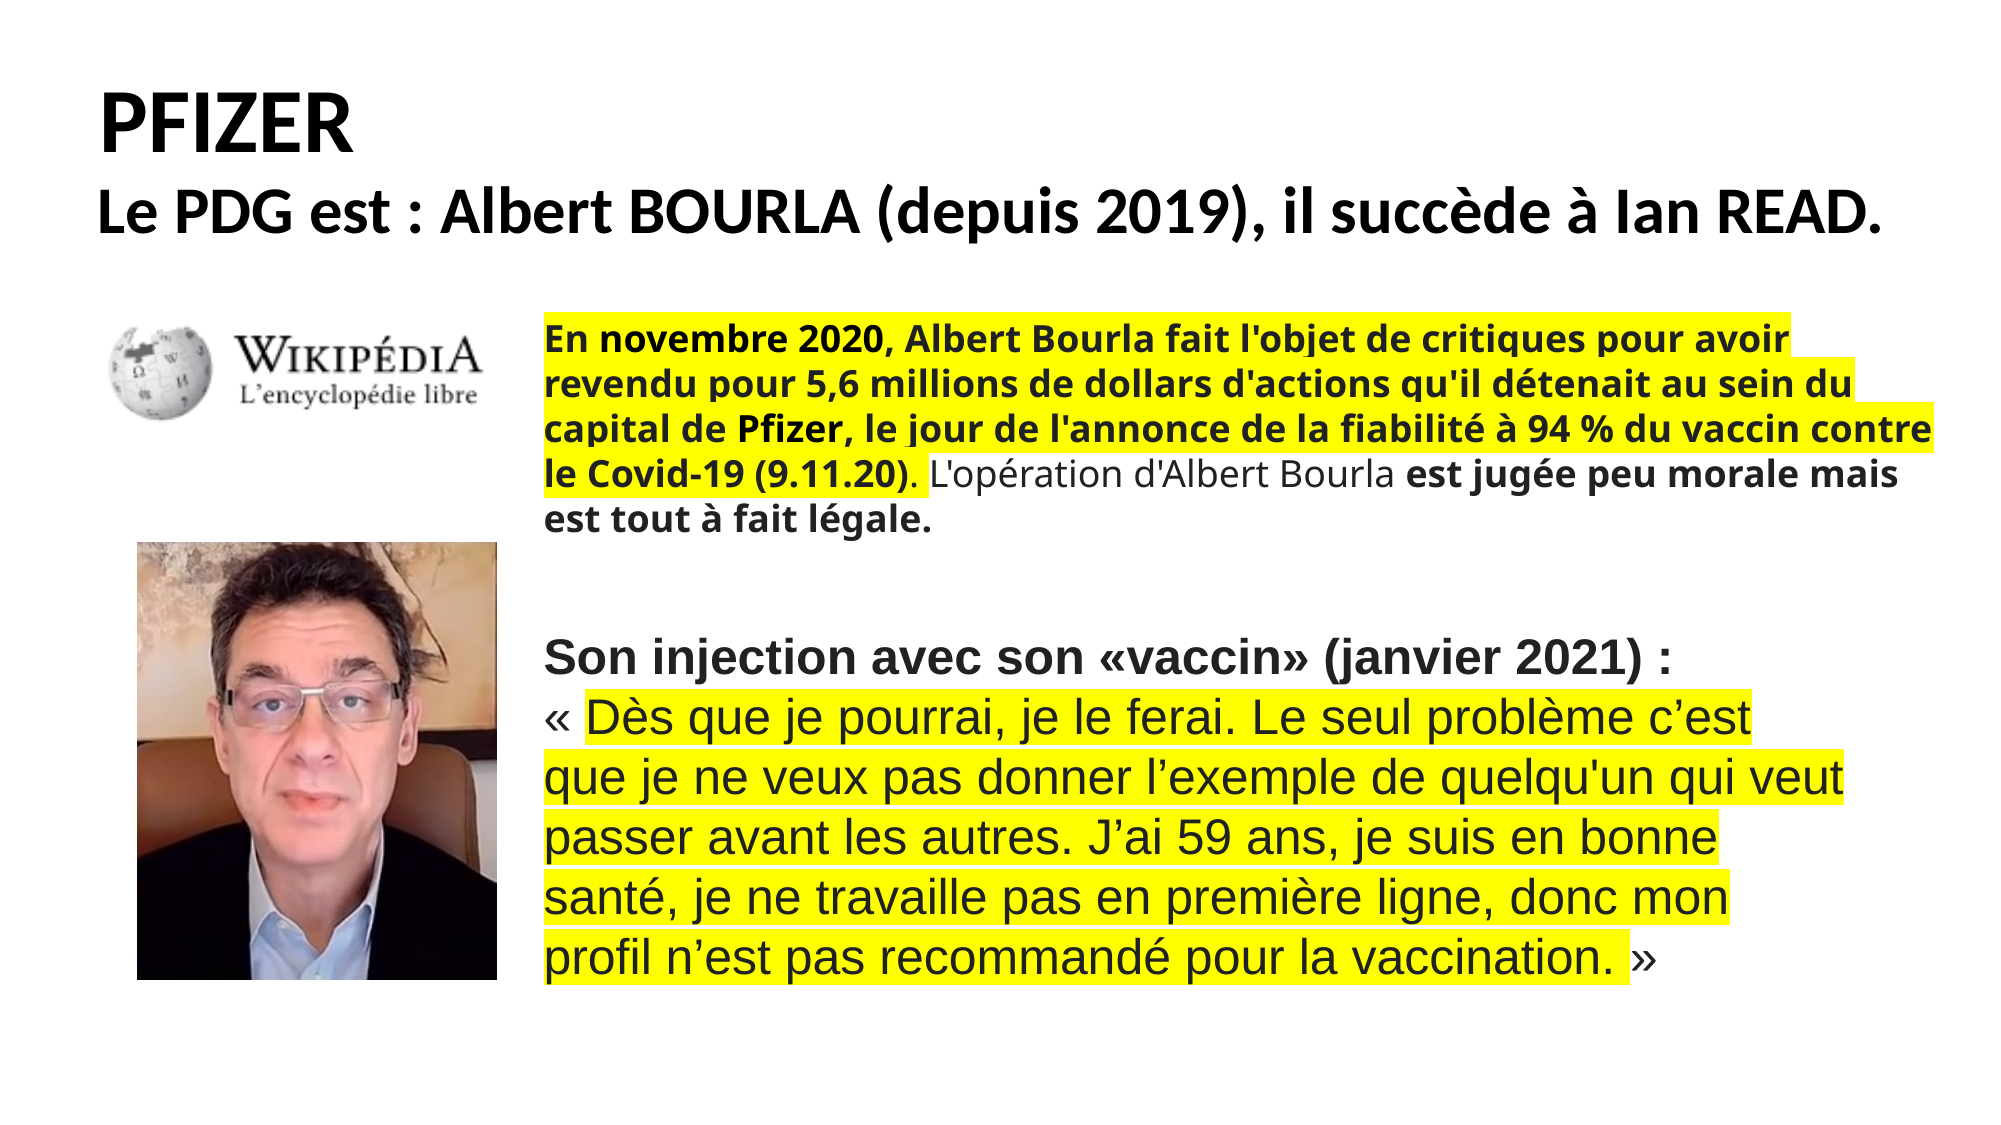

PFIZER
# Le PDG est : Albert BOURLA (depuis 2019), il succède à Ian READ.
En novembre 2020, Albert Bourla fait l'objet de critiques pour avoir revendu pour 5,6 millions de dollars d'actions qu'il détenait au sein du capital de Pfizer, le jour de l'annonce de la fiabilité à 94 % du vaccin contre le Covid-19 (9.11.20). L'opération d'Albert Bourla est jugée peu morale mais est tout à fait légale.
Son injection avec son «vaccin» (janvier 2021) :
« Dès que je pourrai, je le ferai. Le seul problème c’est que je ne veux pas donner l’exemple de quelqu'un qui veut passer avant les autres. J’ai 59 ans, je suis en bonne santé, je ne travaille pas en première ligne, donc mon profil n’est pas recommandé pour la vaccination. »